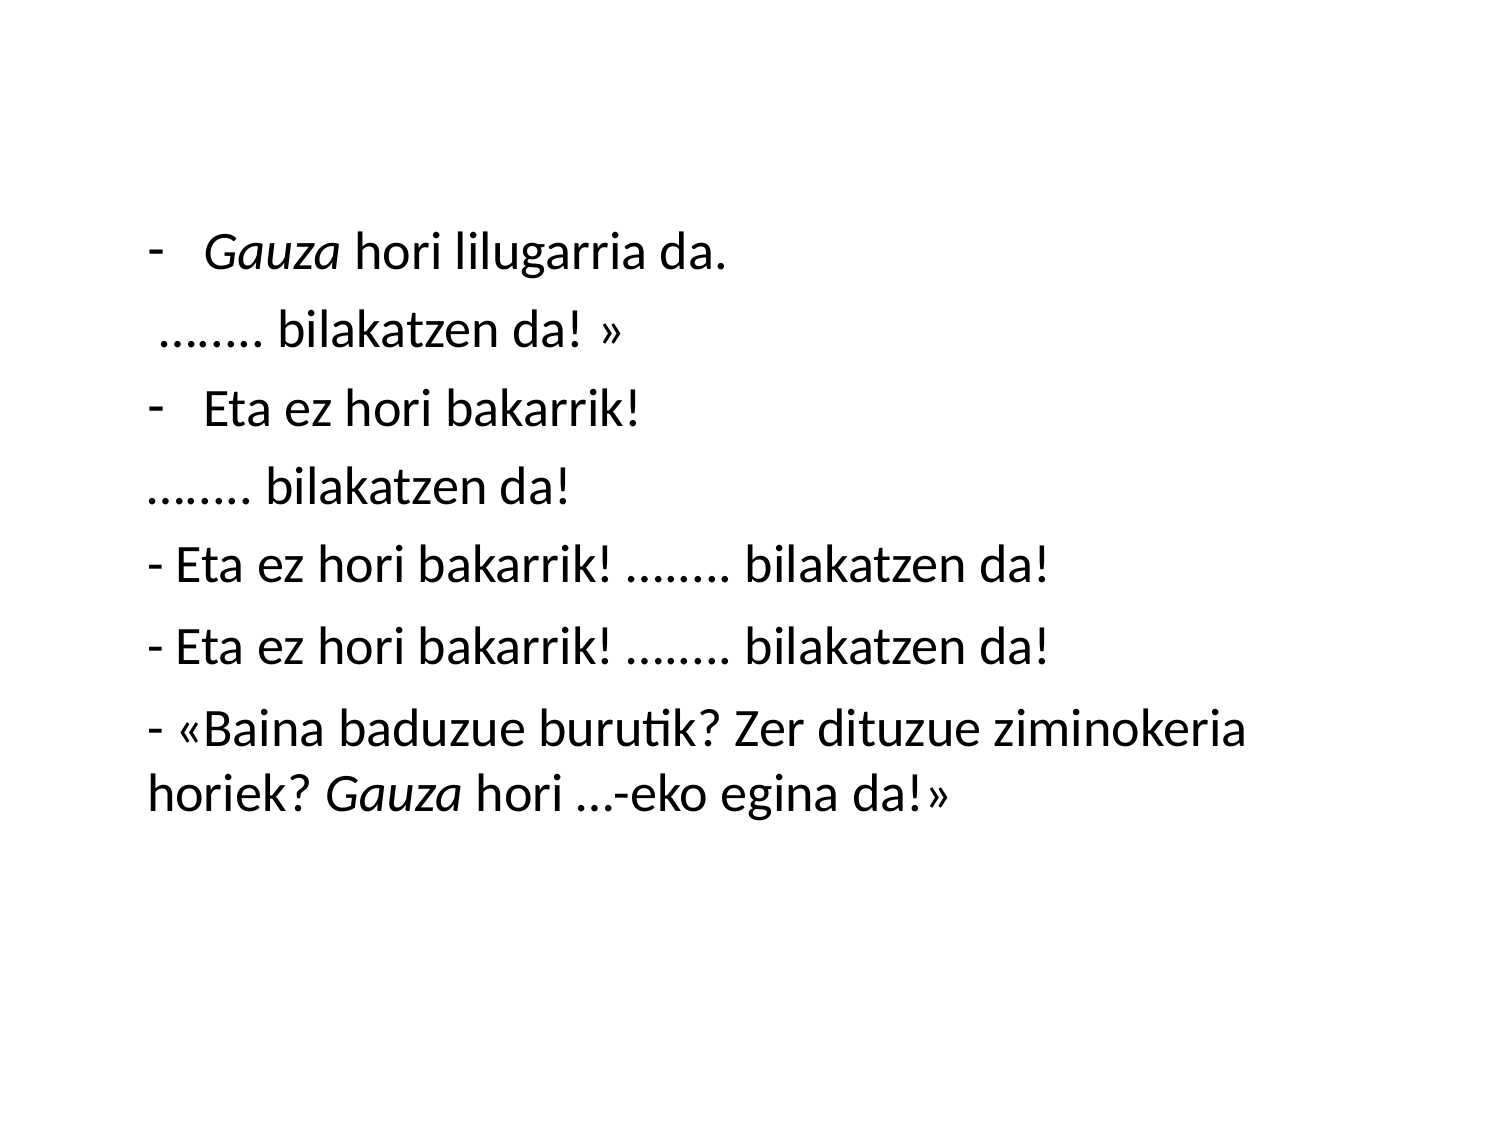

Gauza hori lilugarria da.
 …..... bilakatzen da! »
Eta ez hori bakarrik!
…..... bilakatzen da!
- Eta ez hori bakarrik! …..... bilakatzen da!
- Eta ez hori bakarrik! …..... bilakatzen da!
- «Baina baduzue burutik? Zer dituzue ziminokeria horiek? Gauza hori …-eko egina da!»